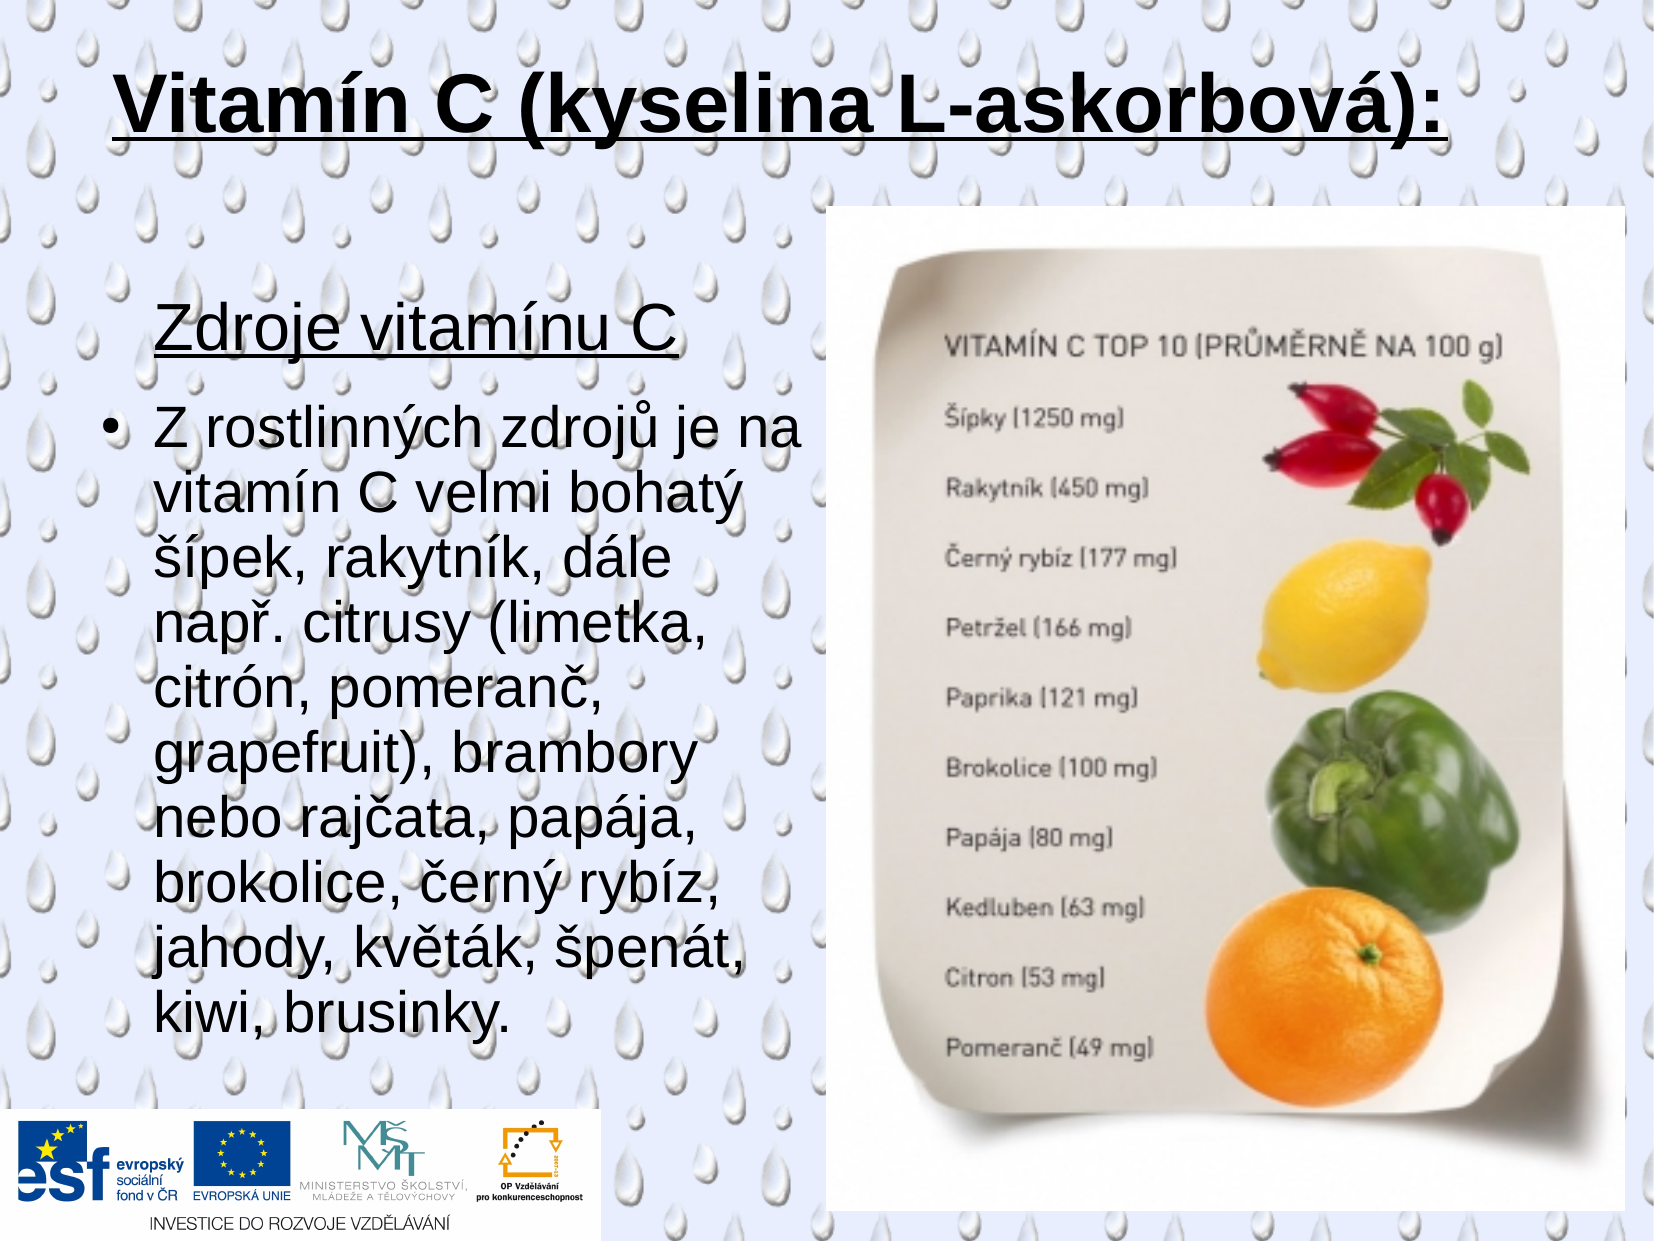

# Vitamín C (kyselina L-askorbová):
Zdroje vitamínu C
Z rostlinných zdrojů je na vitamín C velmi bohatý šípek, rakytník, dále např. citrusy (limetka, citrón, pomeranč, grapefruit), brambory nebo rajčata, papája, brokolice, černý rybíz, jahody, květák, špenát, kiwi, brusinky.